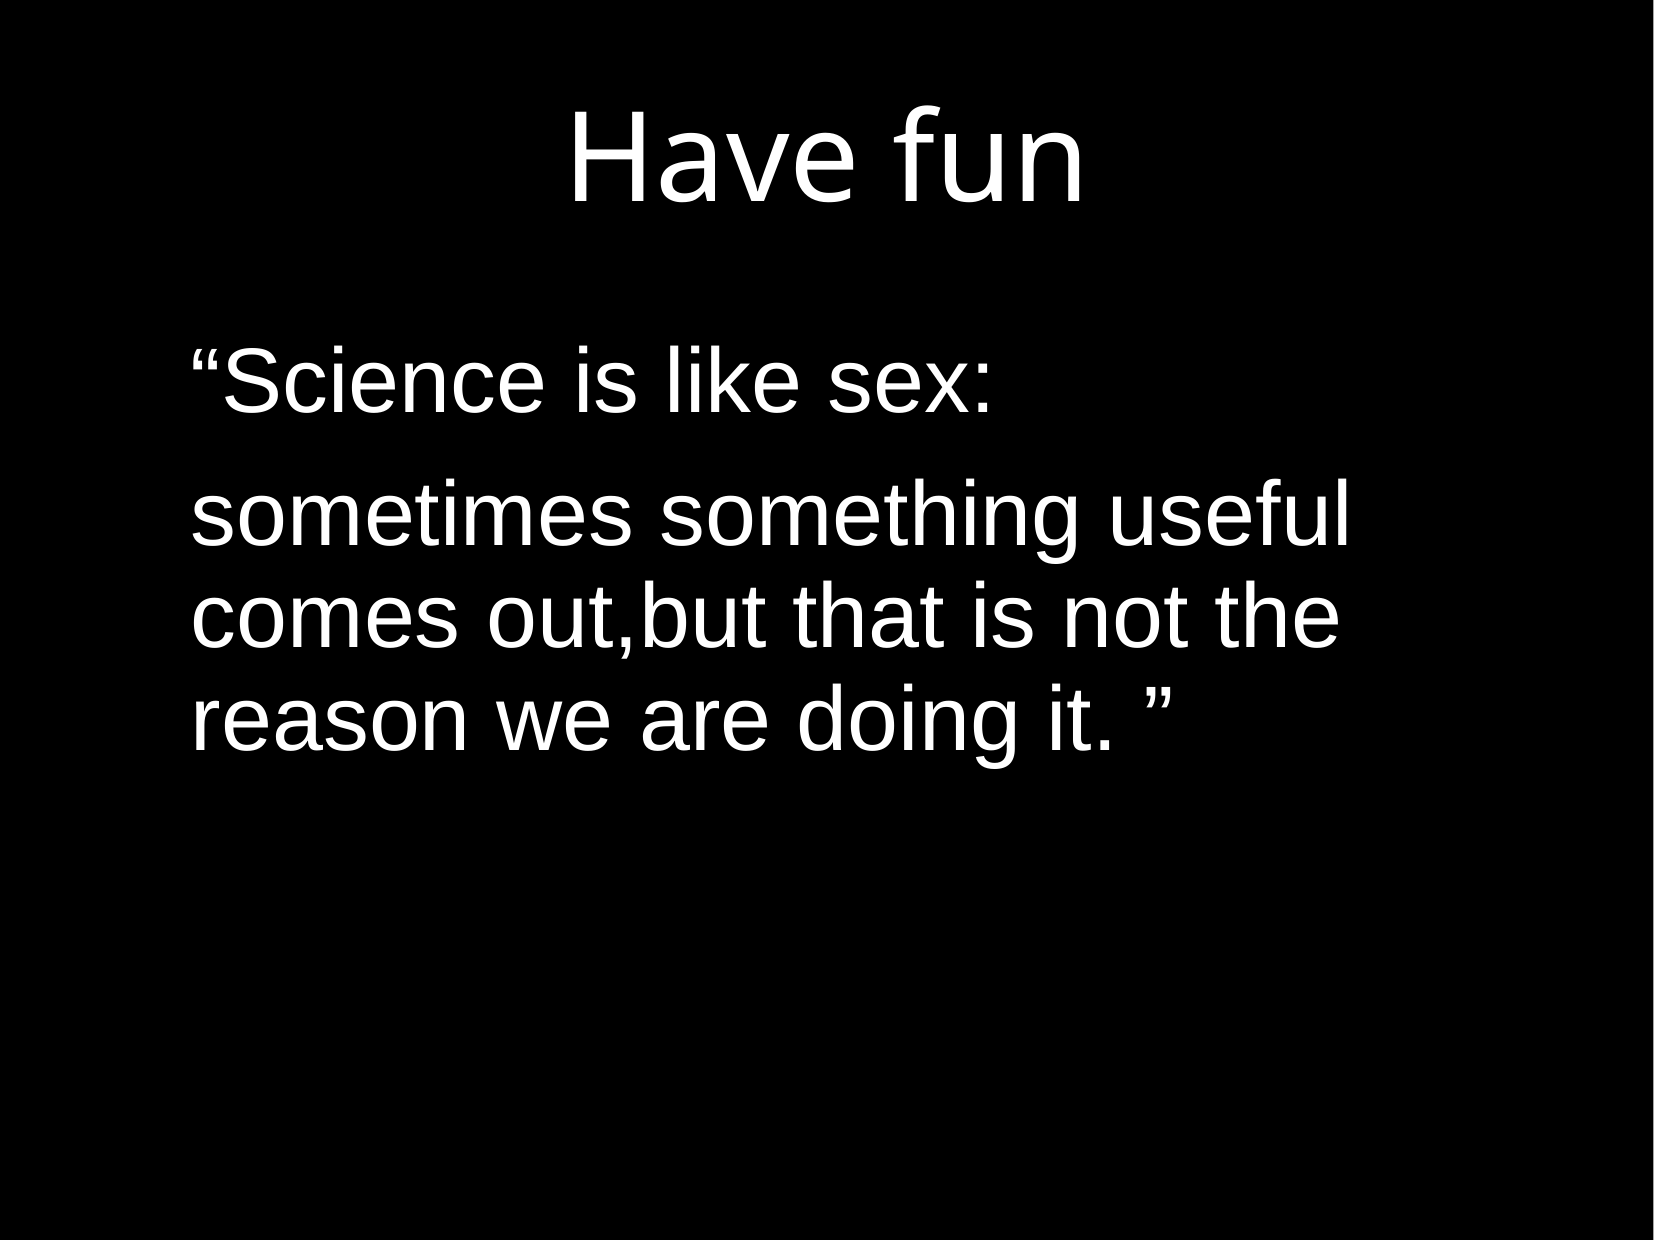

# Have fun
“Science is like sex:
sometimes something useful comes out,but that is not the reason we are doing it. ”